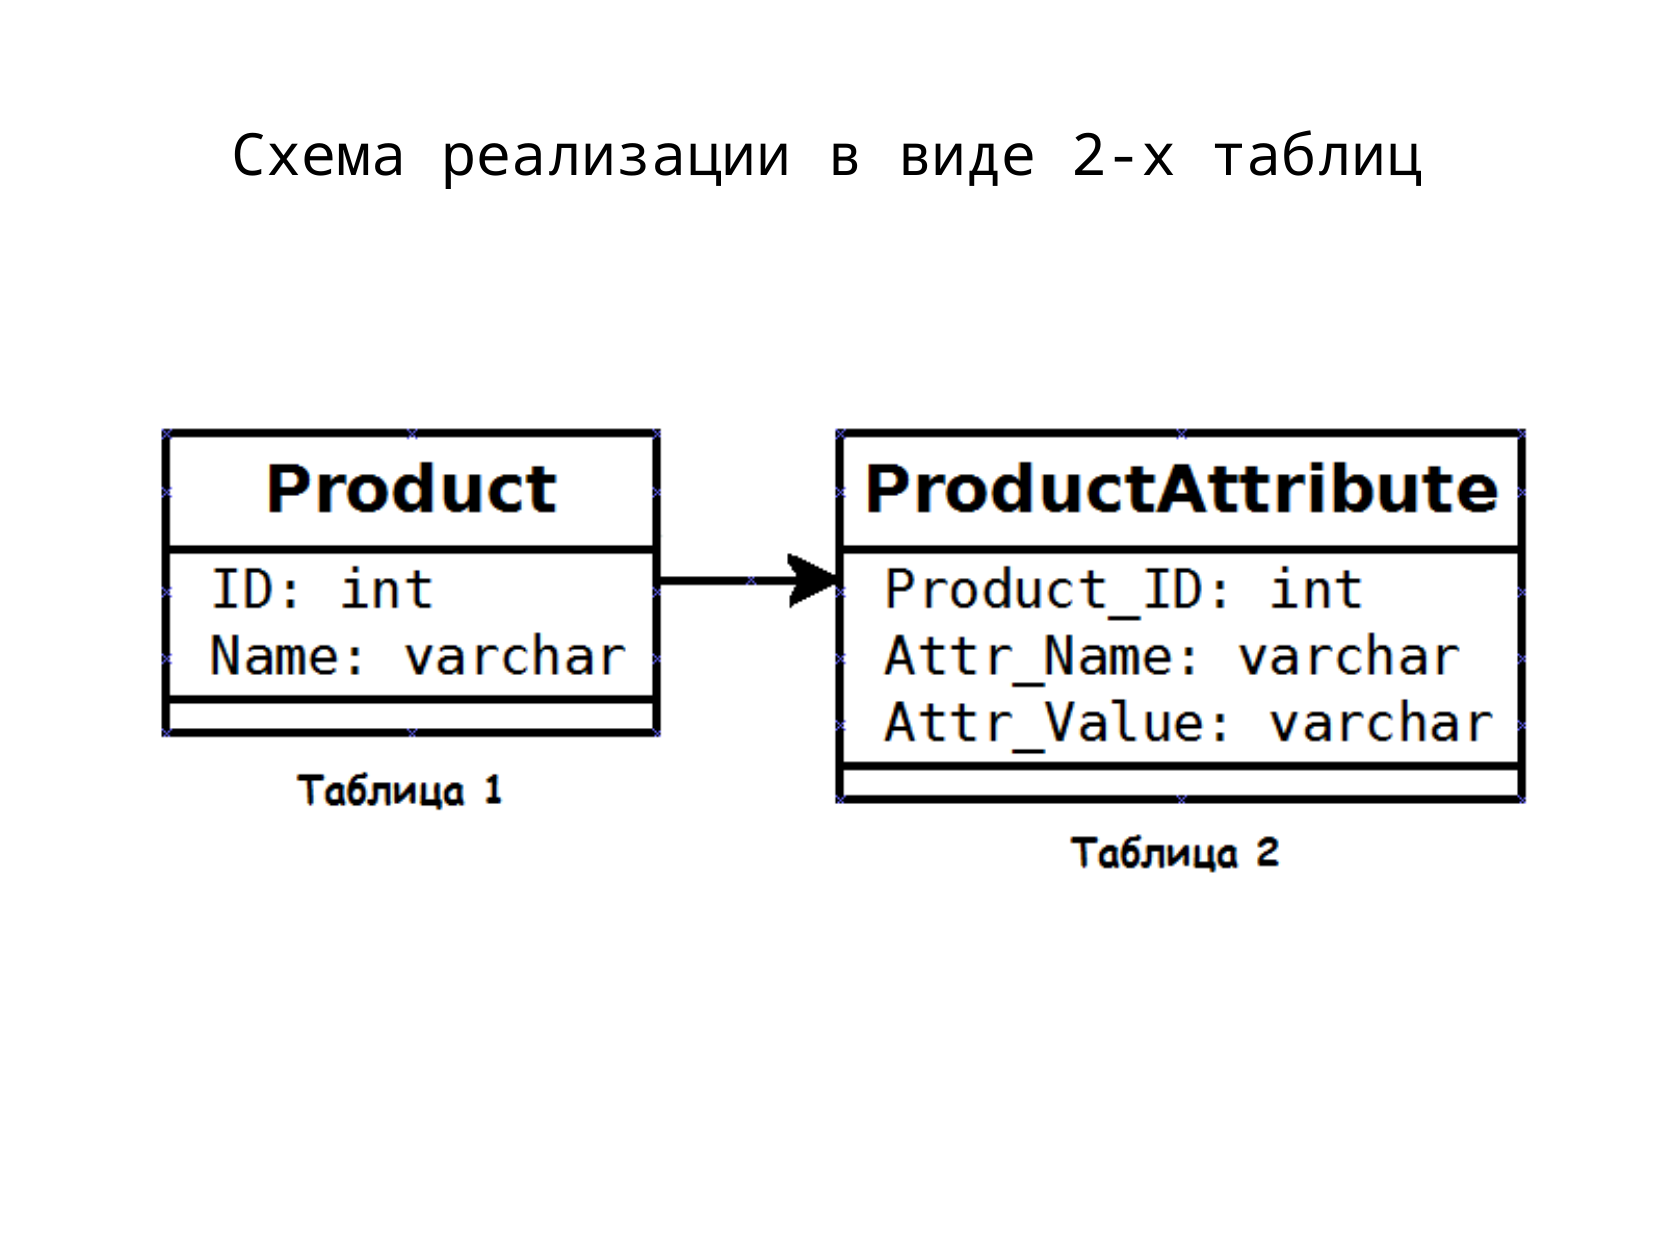

# Схема реализации в виде 2-х таблиц